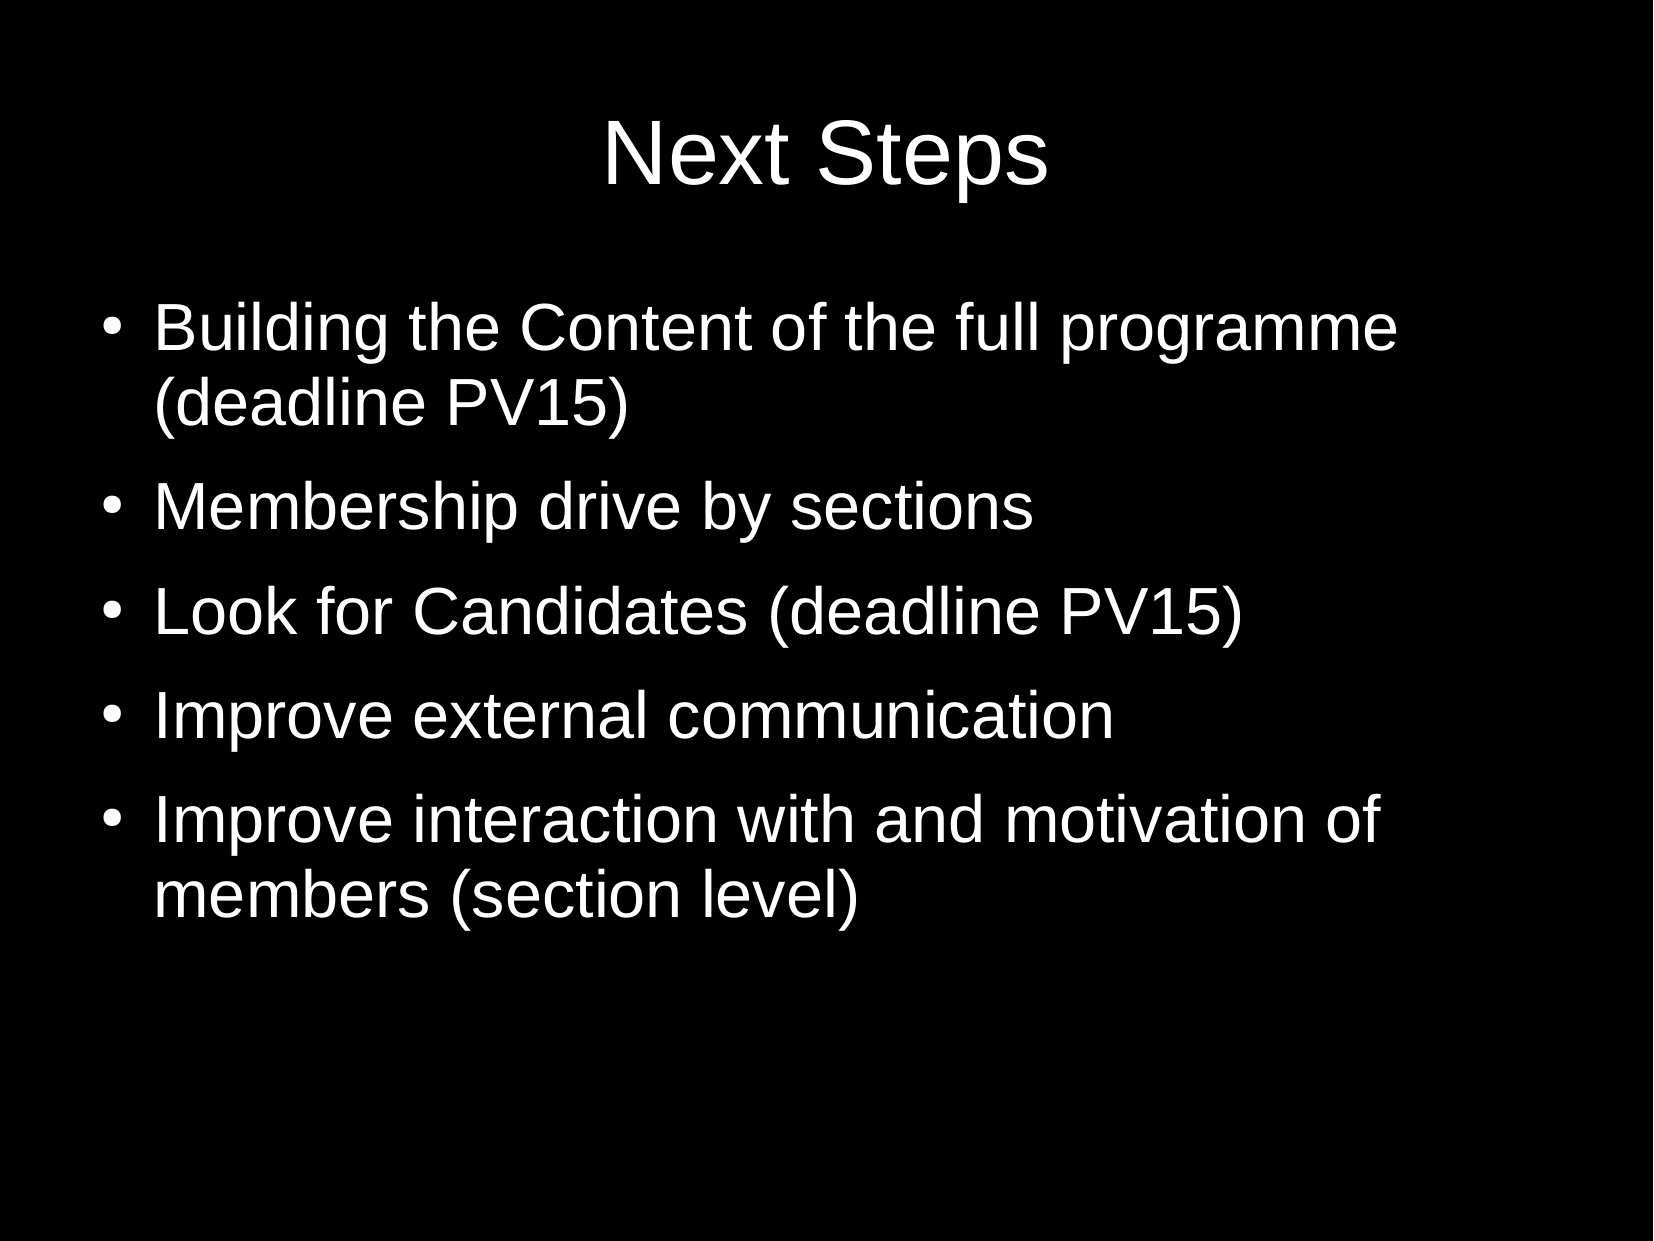

# Next Steps
Building the Content of the full programme (deadline PV15)
Membership drive by sections
Look for Candidates (deadline PV15)
Improve external communication
Improve interaction with and motivation of members (section level)